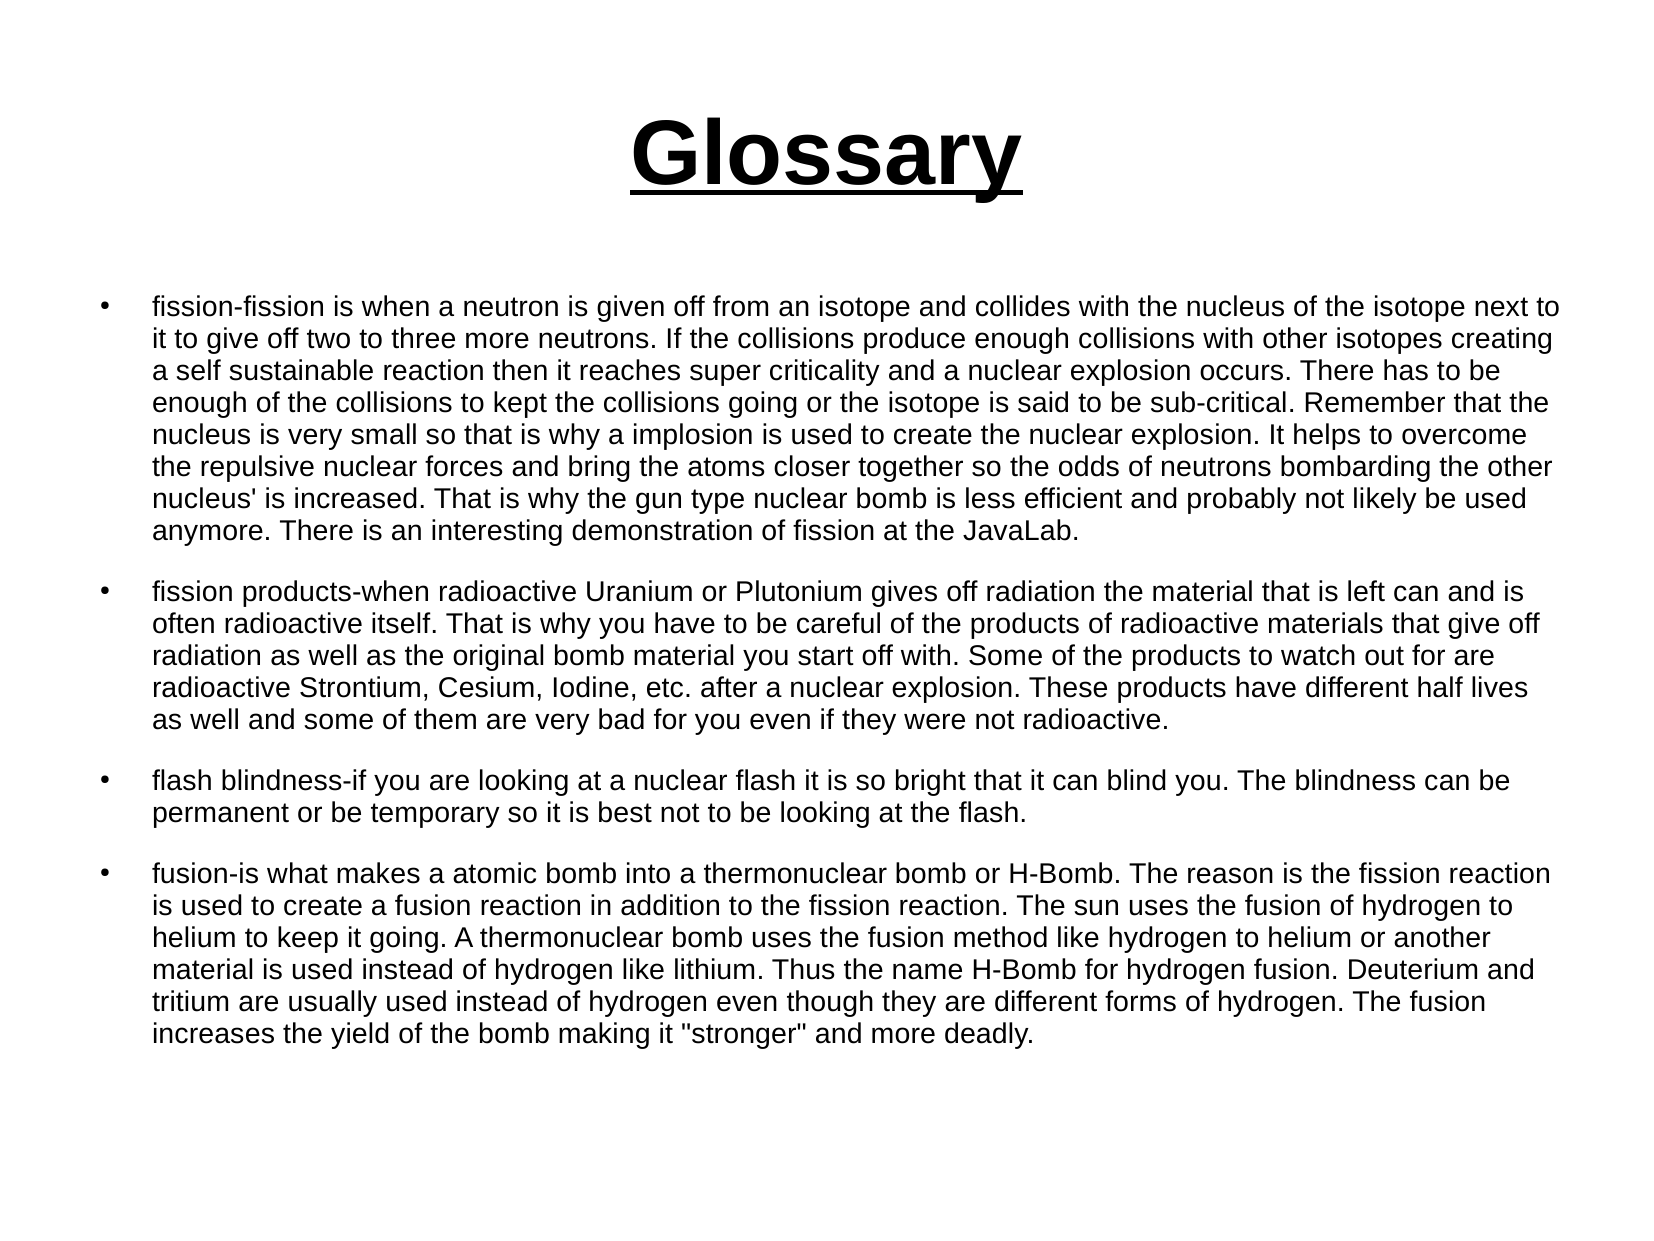

# Glossary
fission-fission is when a neutron is given off from an isotope and collides with the nucleus of the isotope next to it to give off two to three more neutrons. If the collisions produce enough collisions with other isotopes creating a self sustainable reaction then it reaches super criticality and a nuclear explosion occurs. There has to be enough of the collisions to kept the collisions going or the isotope is said to be sub-critical. Remember that the nucleus is very small so that is why a implosion is used to create the nuclear explosion. It helps to overcome the repulsive nuclear forces and bring the atoms closer together so the odds of neutrons bombarding the other nucleus' is increased. That is why the gun type nuclear bomb is less efficient and probably not likely be used anymore. There is an interesting demonstration of fission at the JavaLab.
fission products-when radioactive Uranium or Plutonium gives off radiation the material that is left can and is often radioactive itself. That is why you have to be careful of the products of radioactive materials that give off radiation as well as the original bomb material you start off with. Some of the products to watch out for are radioactive Strontium, Cesium, Iodine, etc. after a nuclear explosion. These products have different half lives as well and some of them are very bad for you even if they were not radioactive.
flash blindness-if you are looking at a nuclear flash it is so bright that it can blind you. The blindness can be permanent or be temporary so it is best not to be looking at the flash.
fusion-is what makes a atomic bomb into a thermonuclear bomb or H-Bomb. The reason is the fission reaction is used to create a fusion reaction in addition to the fission reaction. The sun uses the fusion of hydrogen to helium to keep it going. A thermonuclear bomb uses the fusion method like hydrogen to helium or another material is used instead of hydrogen like lithium. Thus the name H-Bomb for hydrogen fusion. Deuterium and tritium are usually used instead of hydrogen even though they are different forms of hydrogen. The fusion increases the yield of the bomb making it "stronger" and more deadly.